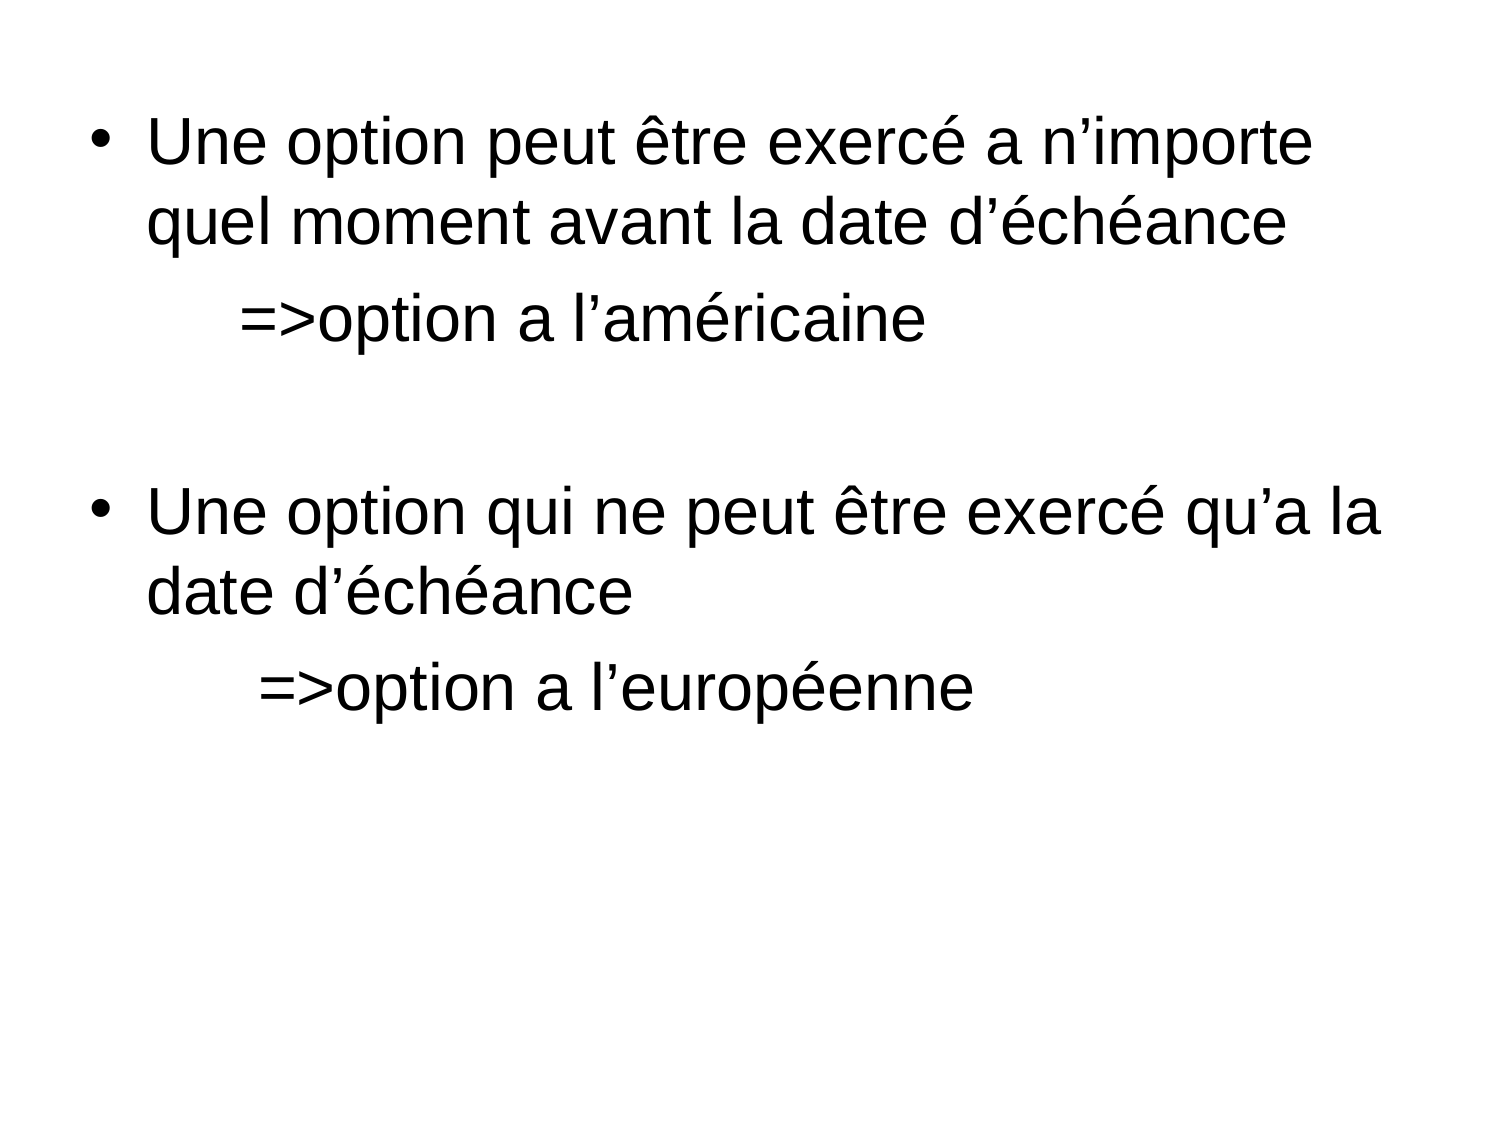

# Une option peut être exercé a n’importe quel moment avant la date d’échéance
		=>option a l’américaine
Une option qui ne peut être exercé qu’a la date d’échéance
		 =>option a l’européenne